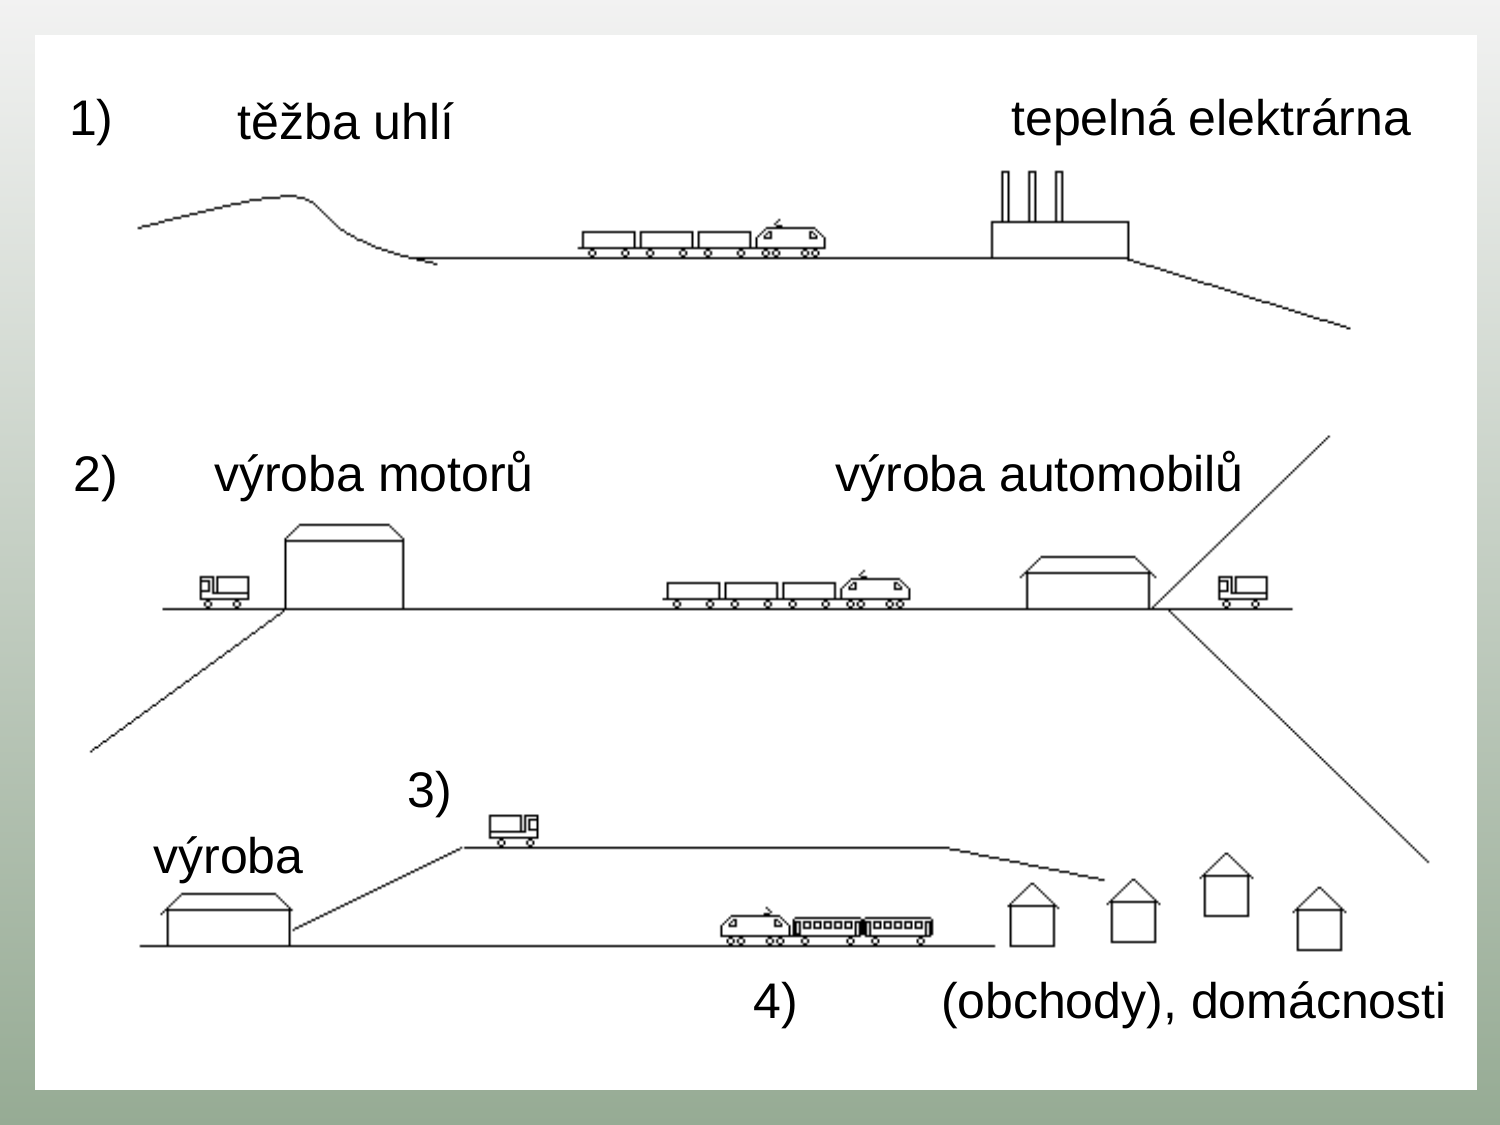

1)
tepelná elektrárna
těžba uhlí
2)
výroba motorů
výroba automobilů
3)
výroba
4)
(obchody), domácnosti